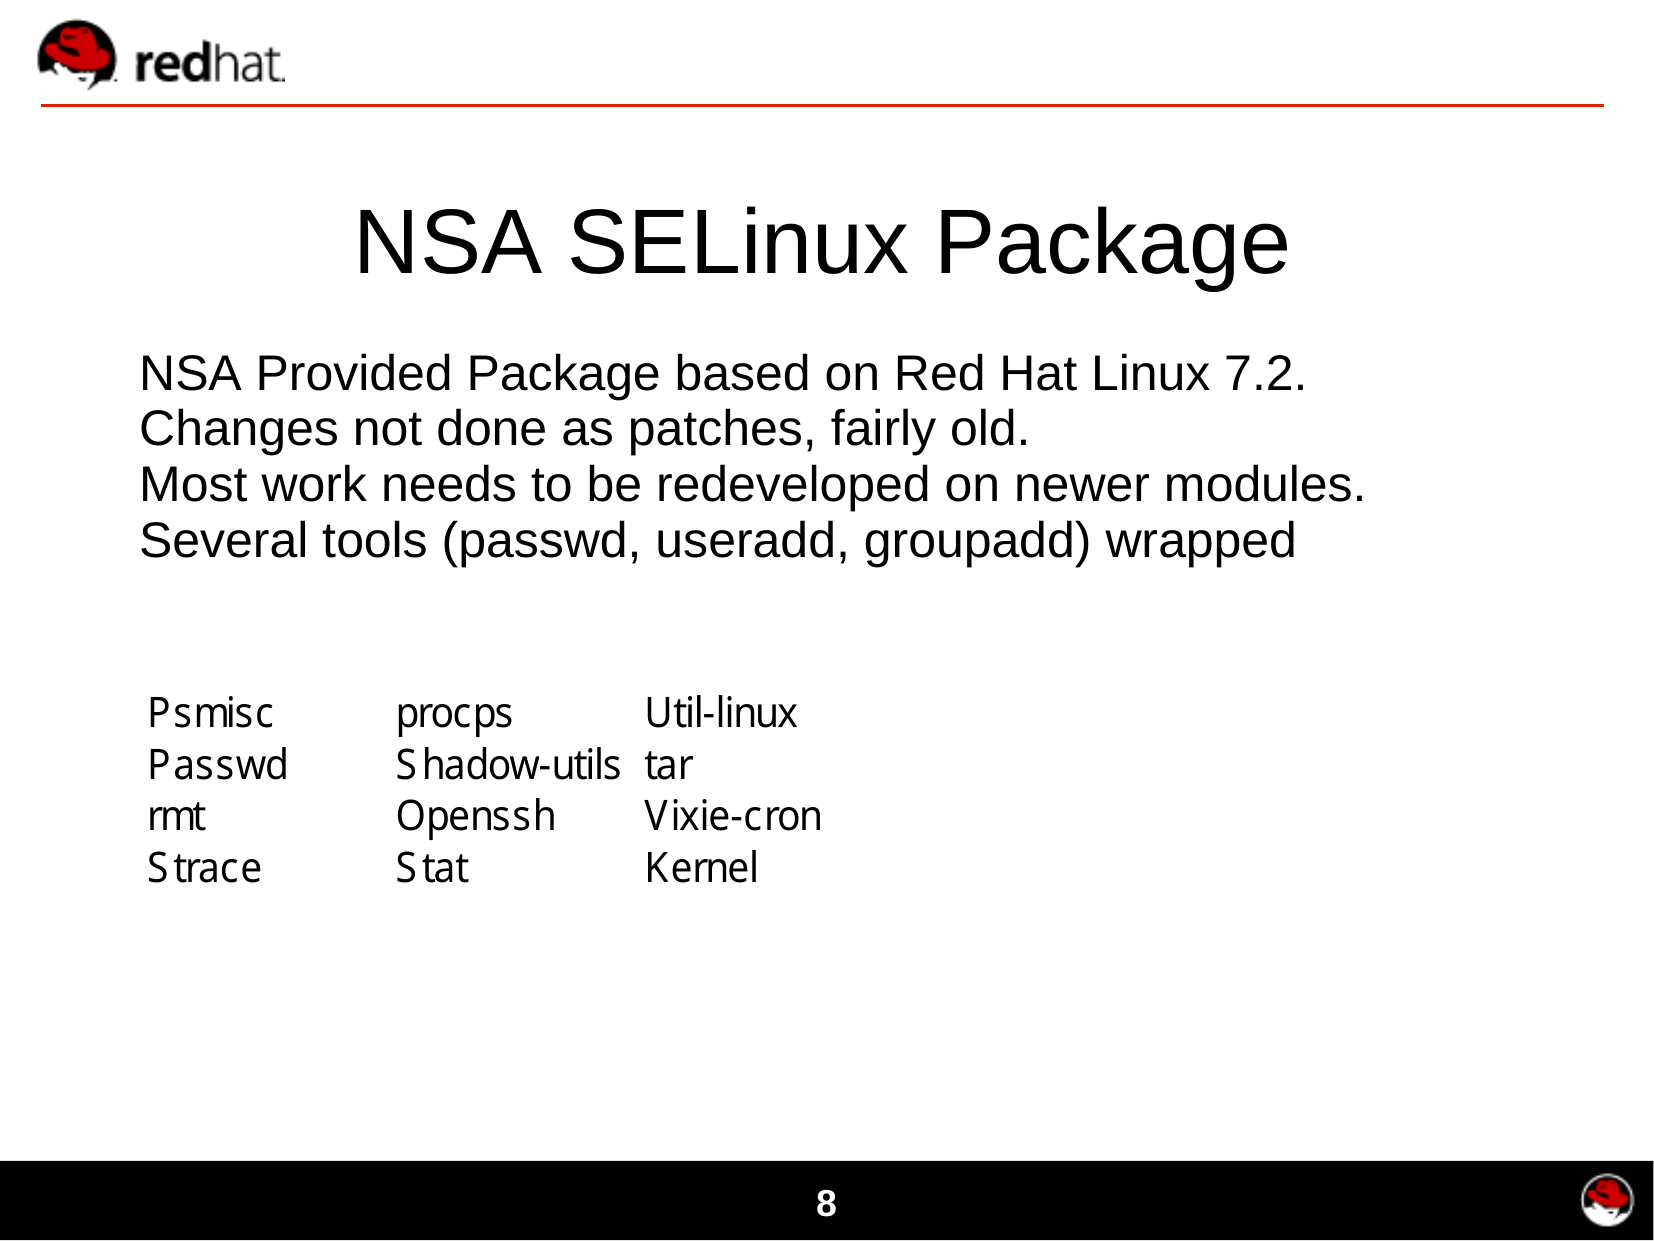

# NSA SELinux Package
NSA Provided Package based on Red Hat Linux 7.2.
Changes not done as patches, fairly old.
Most work needs to be redeveloped on newer modules.
Several tools (passwd, useradd, groupadd) wrapped